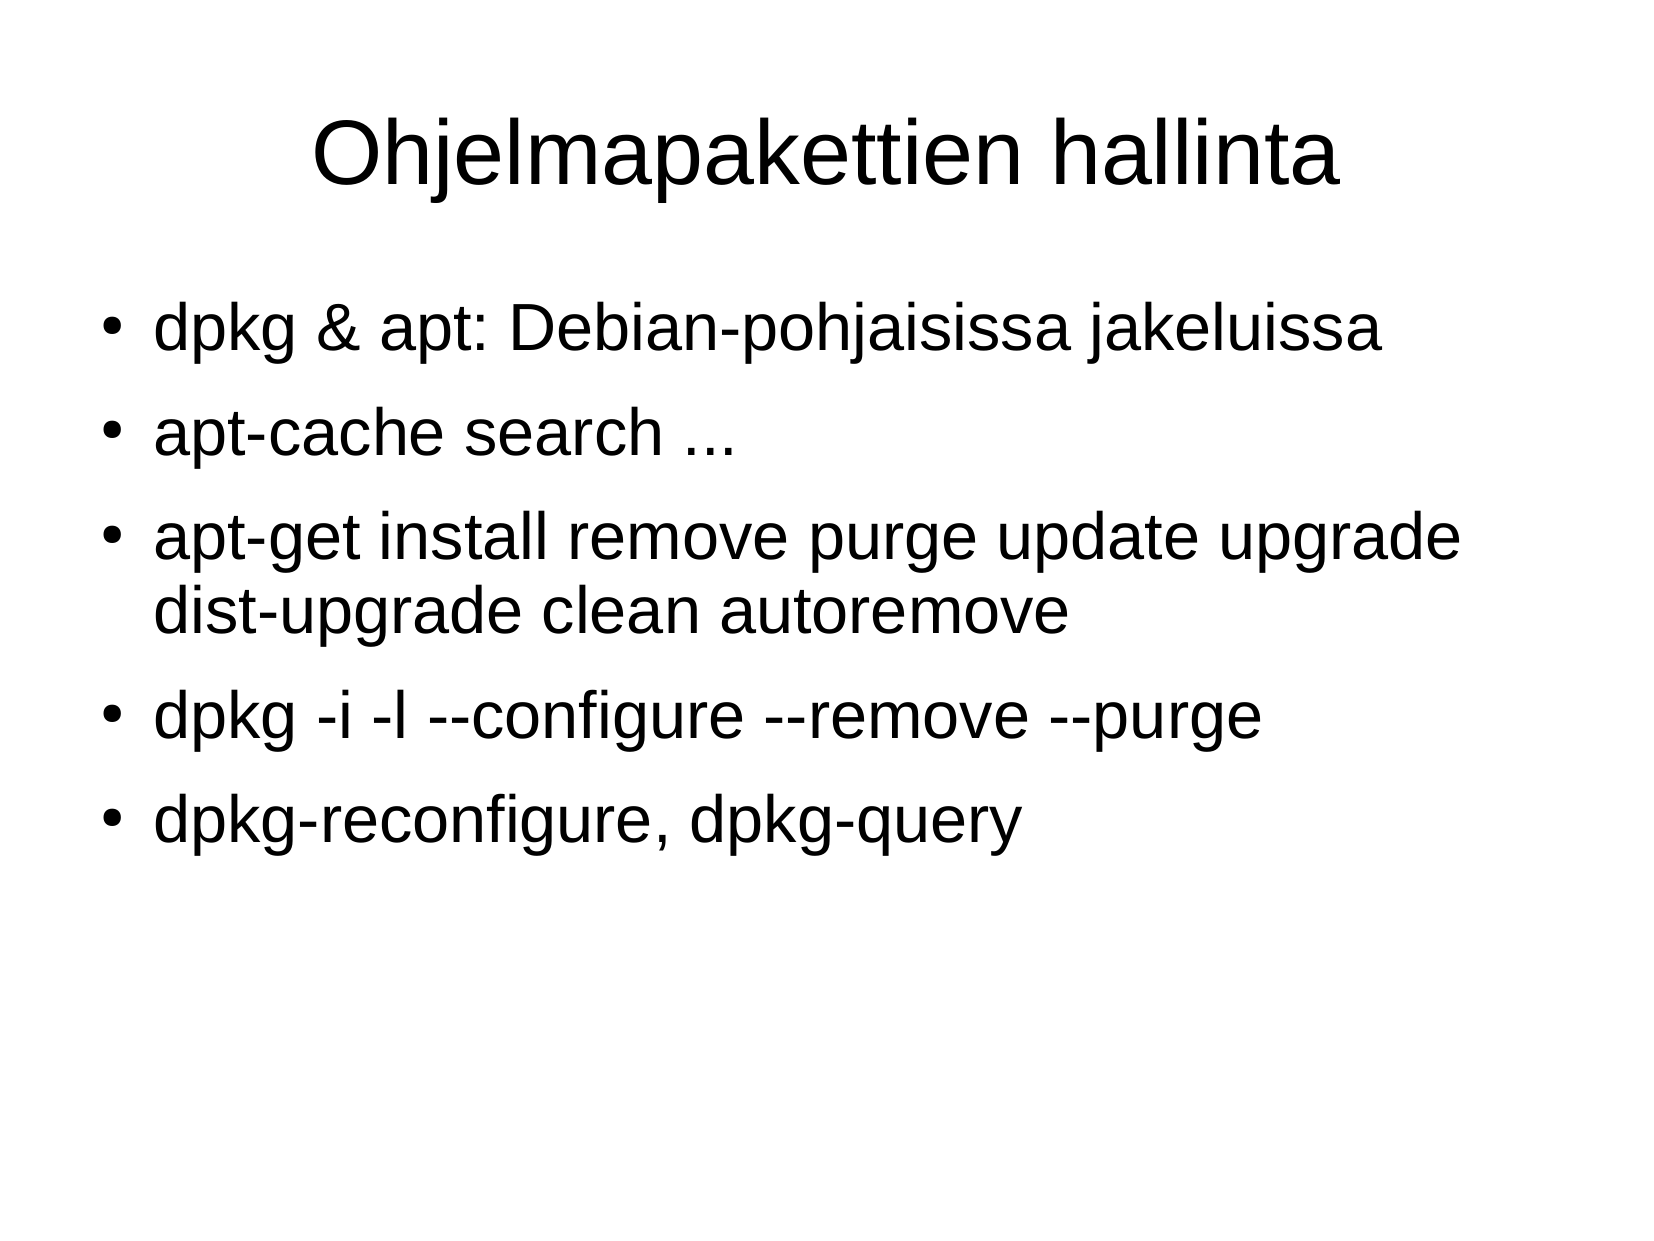

# Ohjelmapakettien hallinta
dpkg & apt: Debian-pohjaisissa jakeluissa
apt-cache search ...
apt-get install remove purge update upgrade dist-upgrade clean autoremove
dpkg -i -l --configure --remove --purge
dpkg-reconfigure, dpkg-query